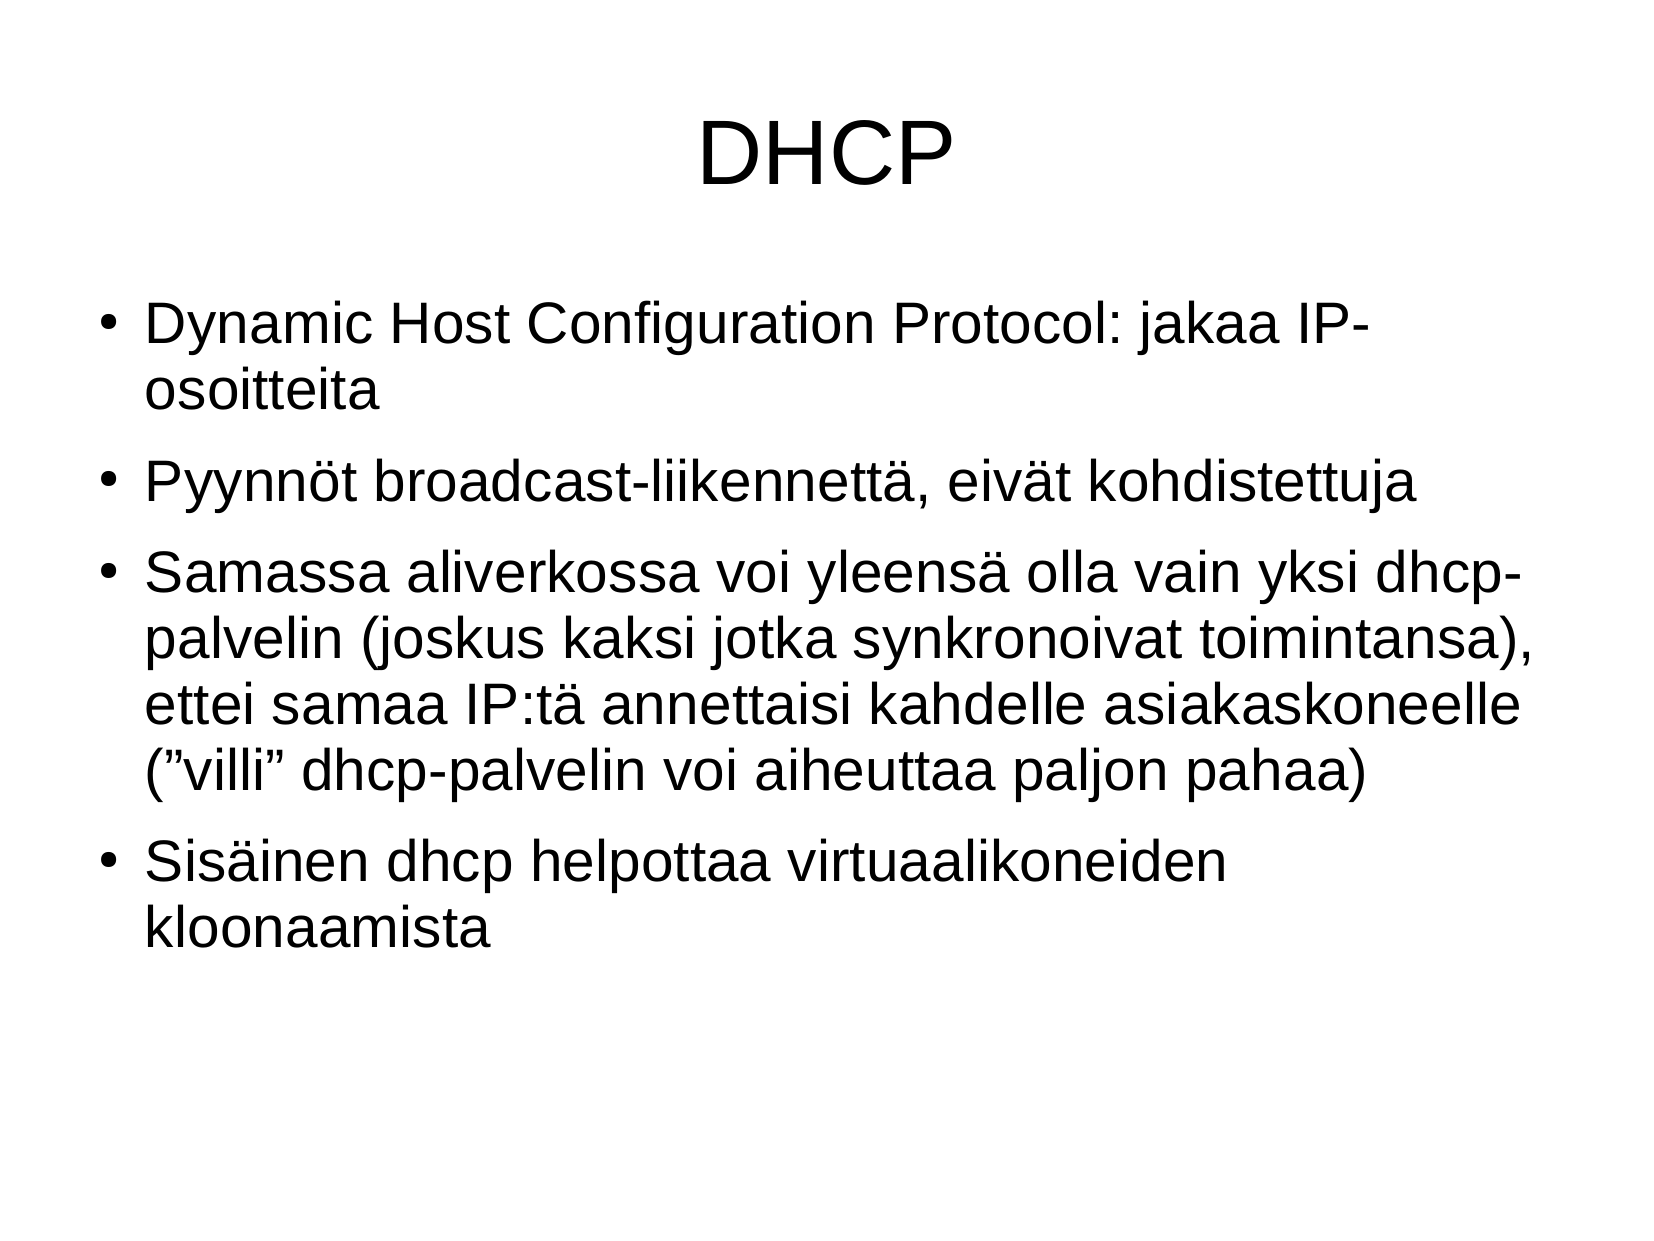

# DHCP
Dynamic Host Configuration Protocol: jakaa IP-osoitteita
Pyynnöt broadcast-liikennettä, eivät kohdistettuja
Samassa aliverkossa voi yleensä olla vain yksi dhcp-palvelin (joskus kaksi jotka synkronoivat toimintansa), ettei samaa IP:tä annettaisi kahdelle asiakaskoneelle (”villi” dhcp-palvelin voi aiheuttaa paljon pahaa)
Sisäinen dhcp helpottaa virtuaalikoneiden kloonaamista